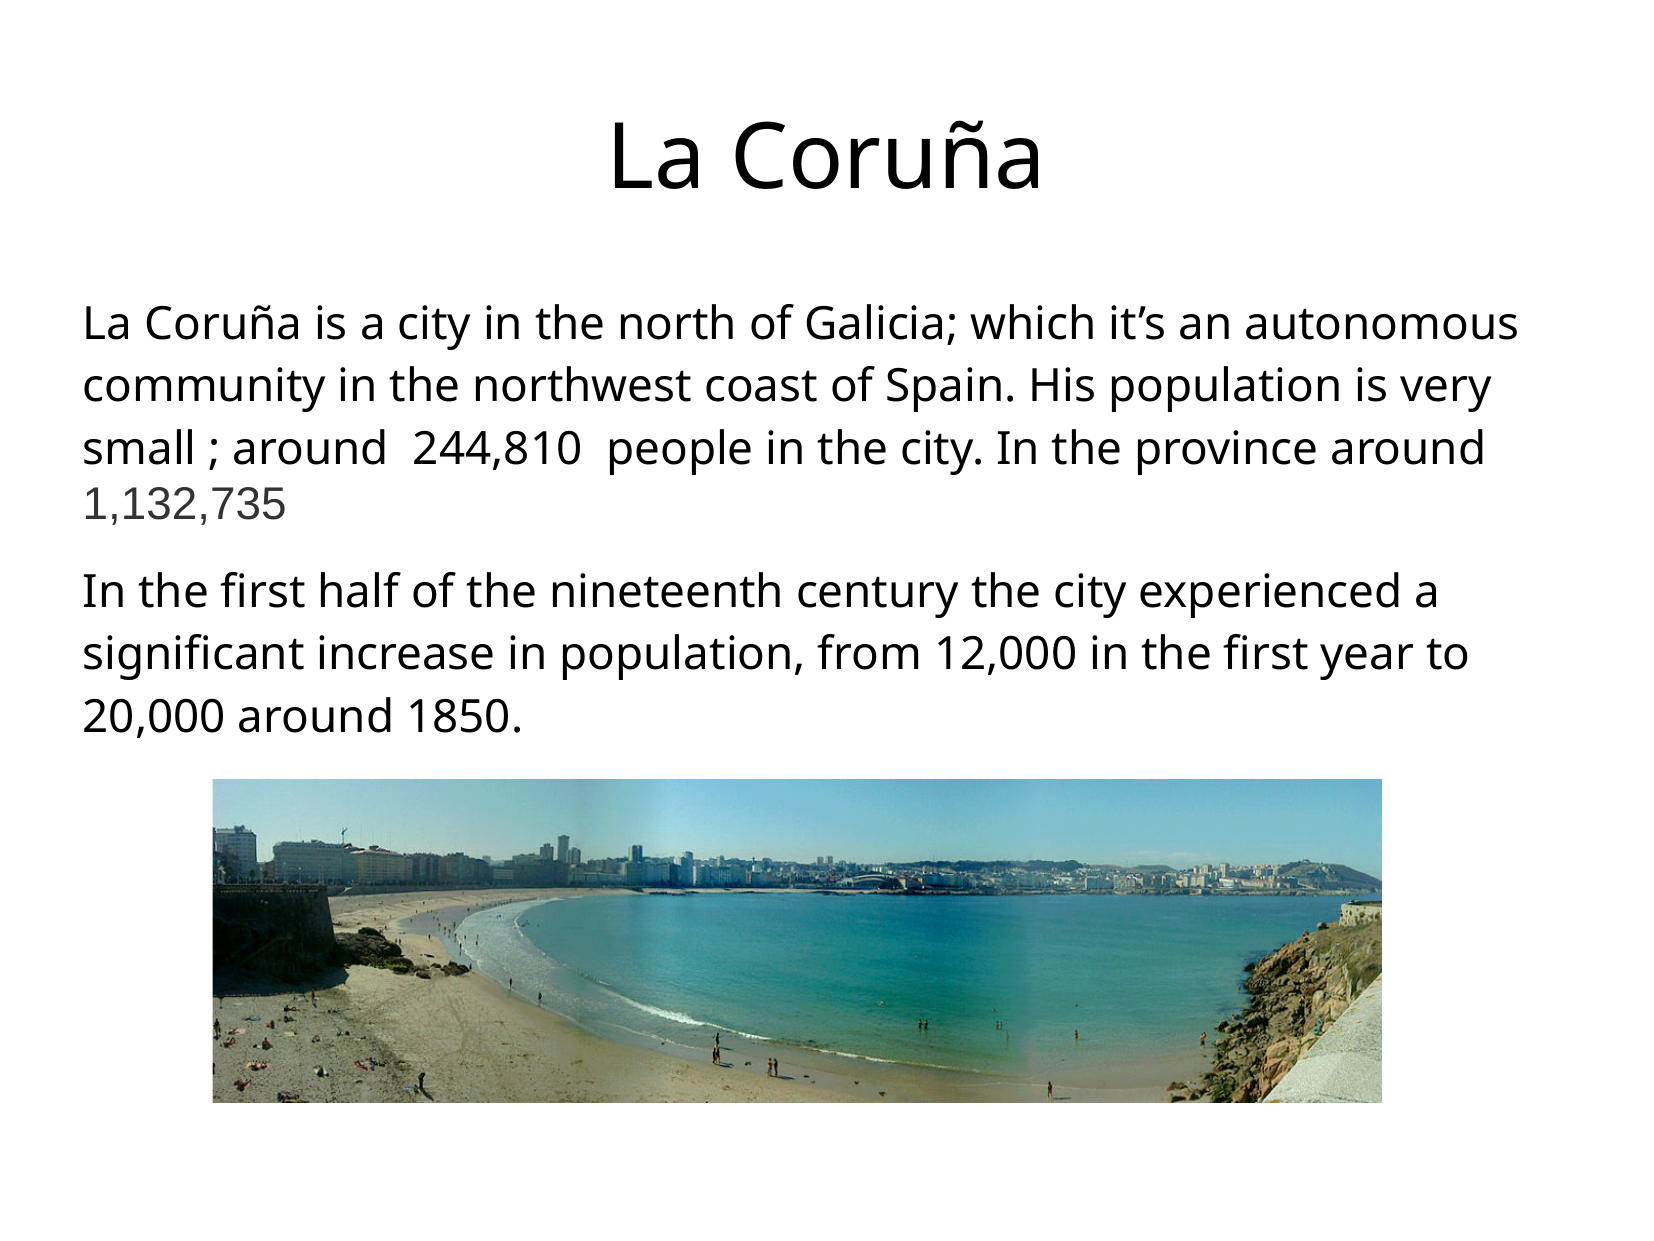

# La Coruña
La Coruña is a city in the north of Galicia; which it’s an autonomous community in the northwest coast of Spain. His population is very small ; around 244,810 people in the city. In the province around 1,132,735
In the first half of the nineteenth century the city experienced a significant increase in population, from 12,000 in the first year to 20,000 around 1850.